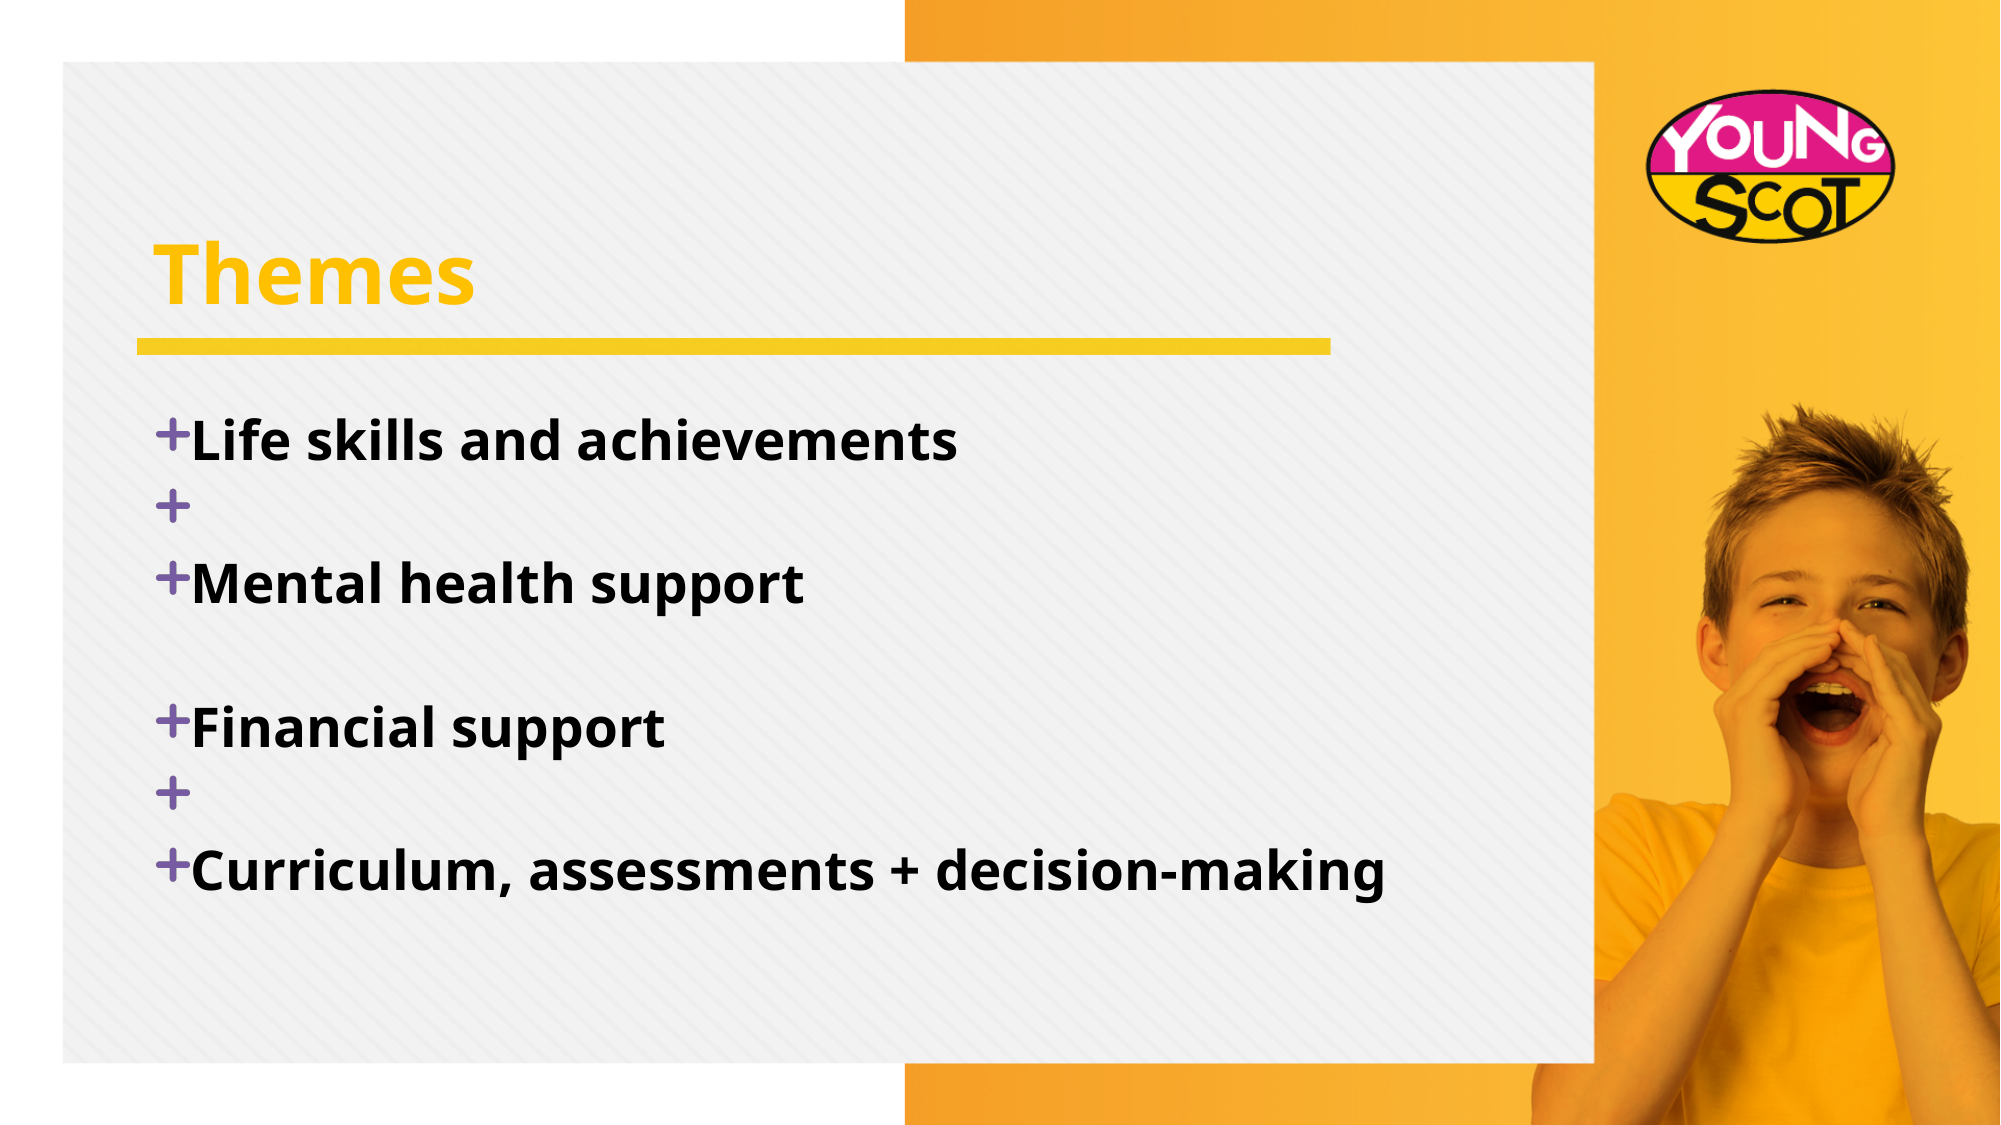

# Themes
Life skills and achievements
Mental health support
Financial support
Curriculum, assessments + decision-making